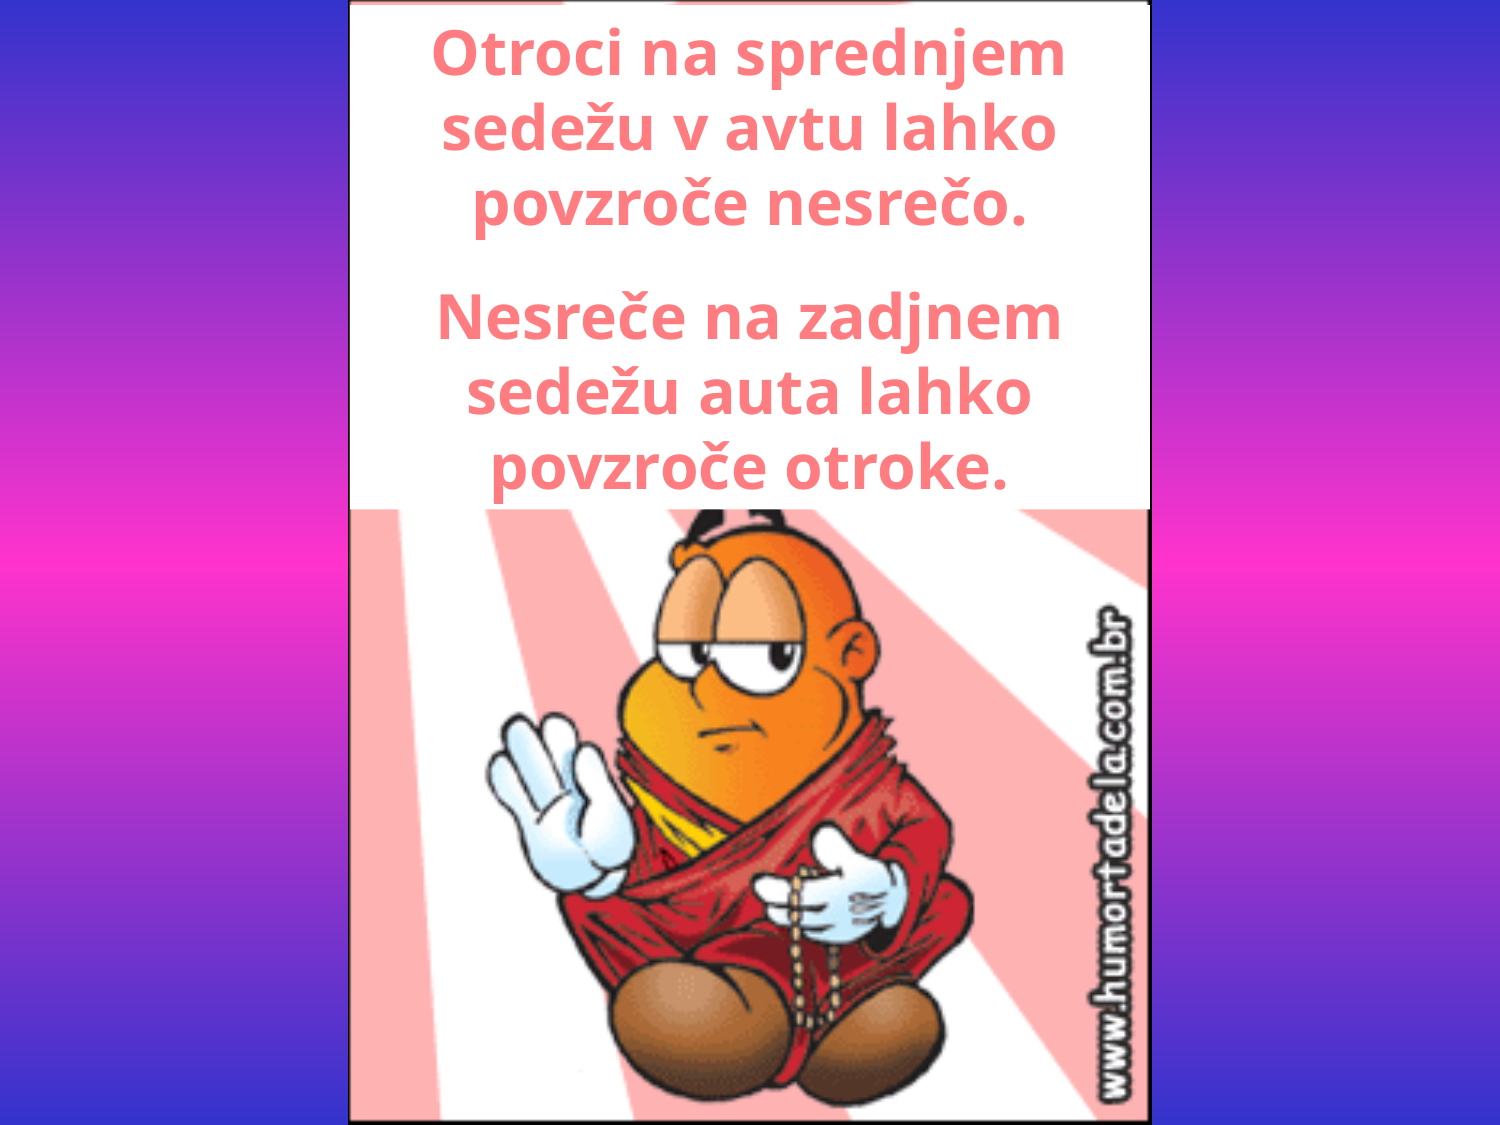

Otroci na sprednjem sedežu v avtu lahko povzroče nesrečo.
Nesreče na zadjnem sedežu auta lahko povzroče otroke.